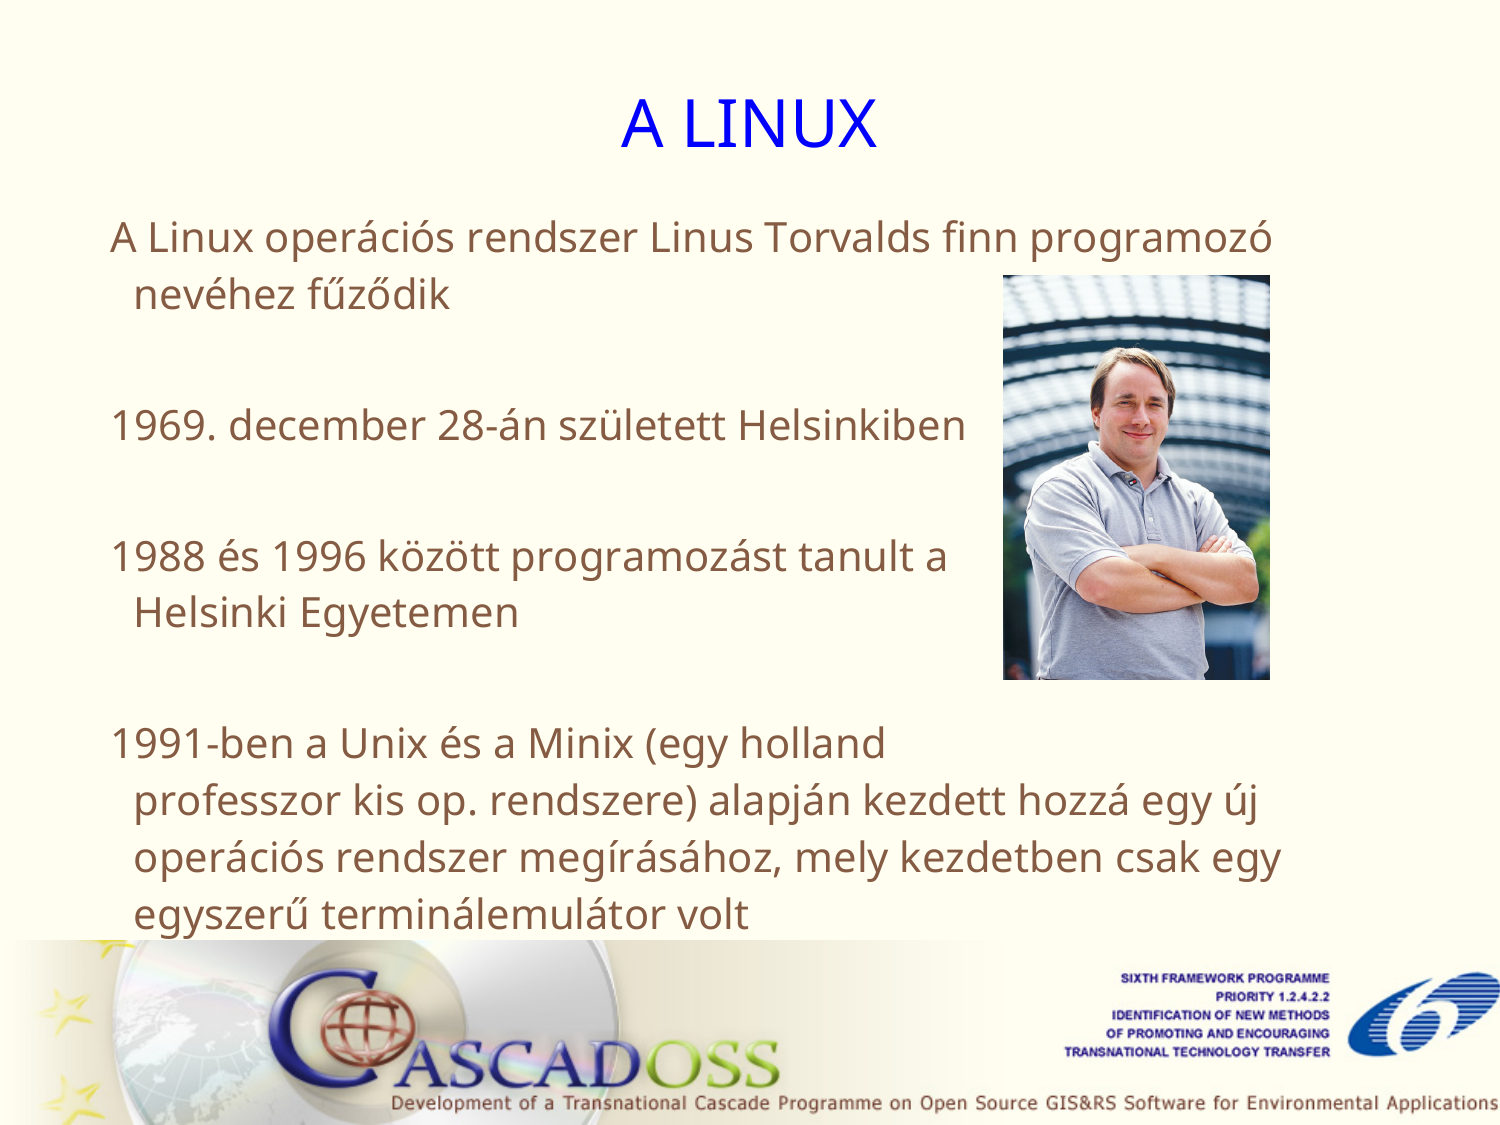

# A LINUX
A Linux operációs rendszer Linus Torvalds finn programozó nevéhez fűződik
1969. december 28-án született Helsinkiben
1988 és 1996 között programozást tanult a
Helsinki Egyetemen
1991-ben a Unix és a Minix (egy holland
professzor kis op. rendszere) alapján kezdett hozzá egy új operációs rendszer megírásához, mely kezdetben csak egy egyszerű terminálemulátor volt